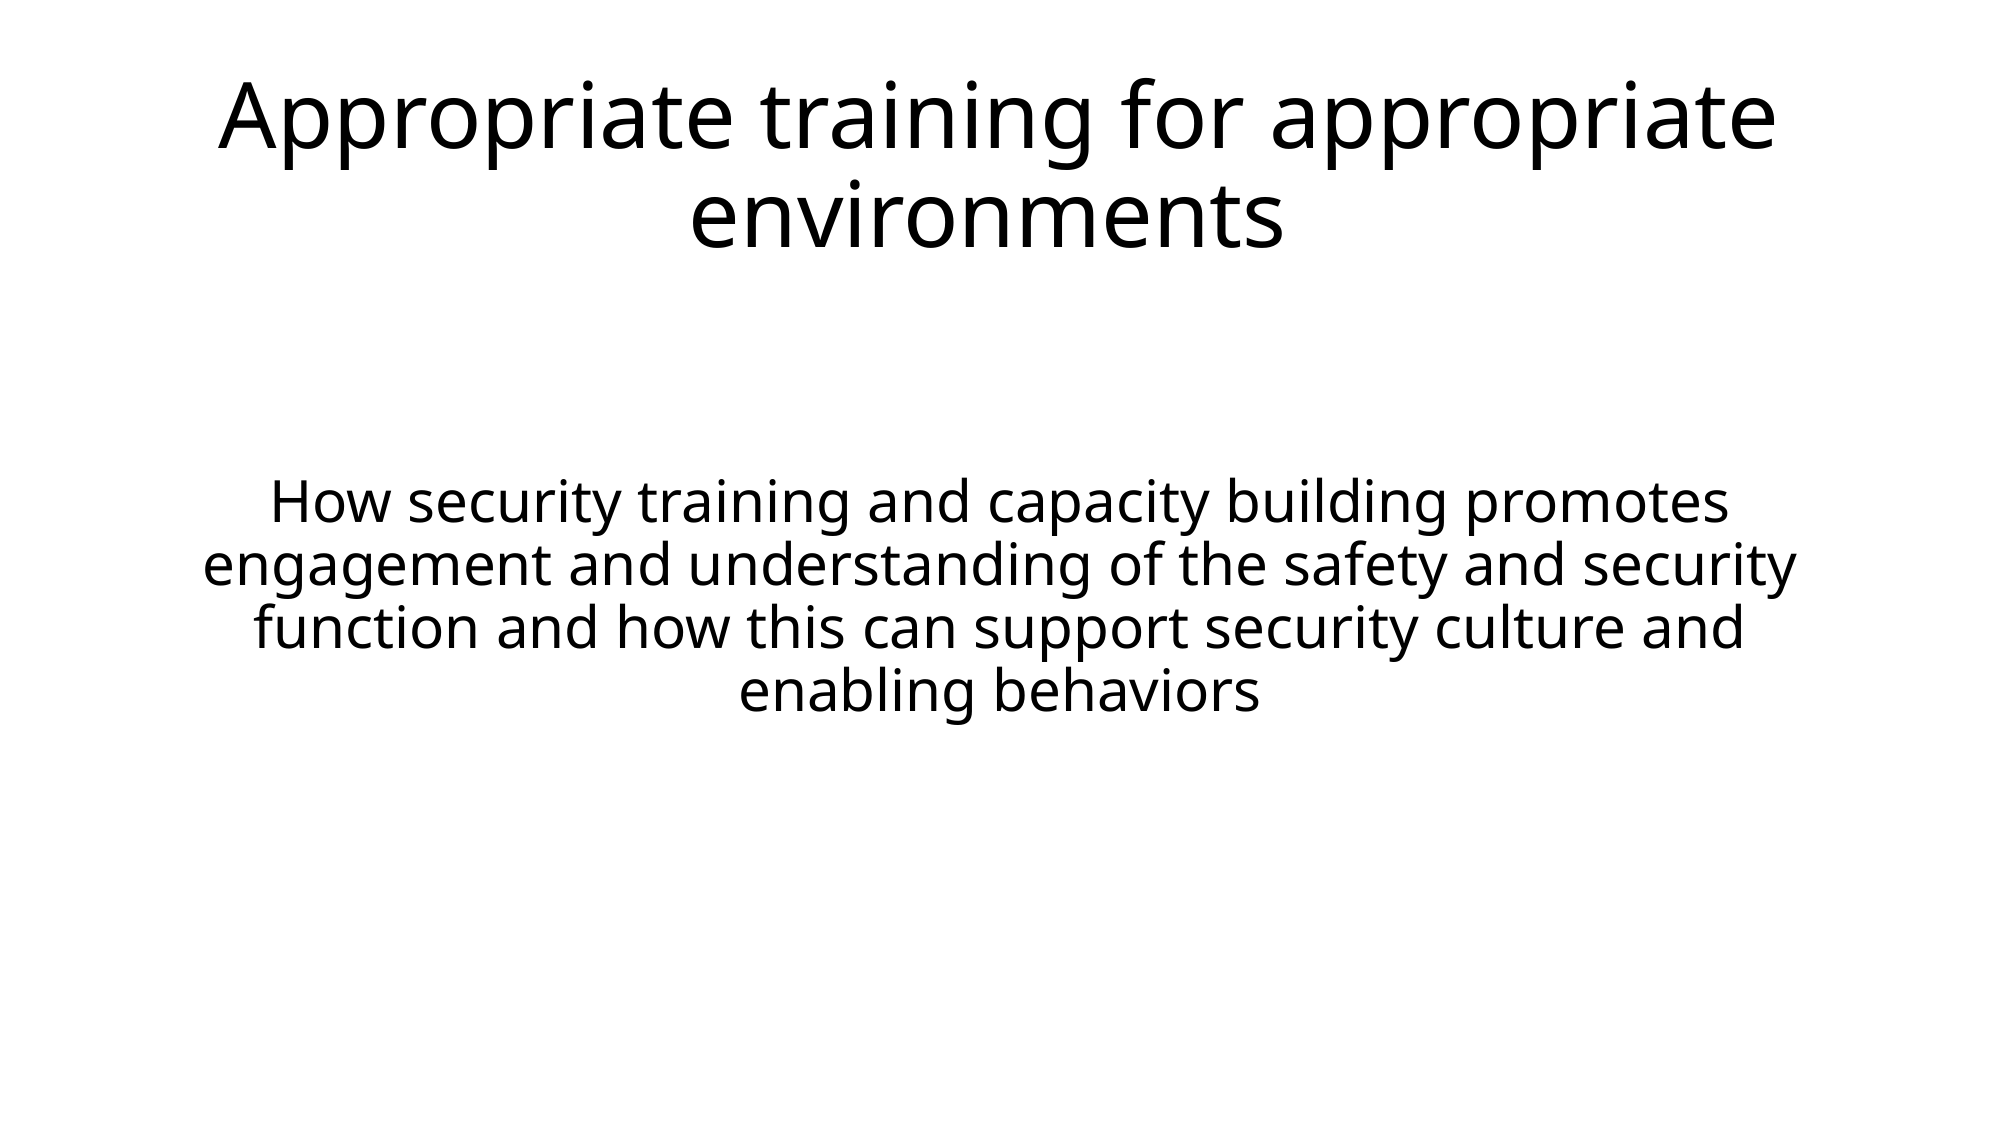

# Appropriate training for appropriate environments
How security training and capacity building promotes engagement and understanding of the safety and security function and how this can support security culture and enabling behaviors